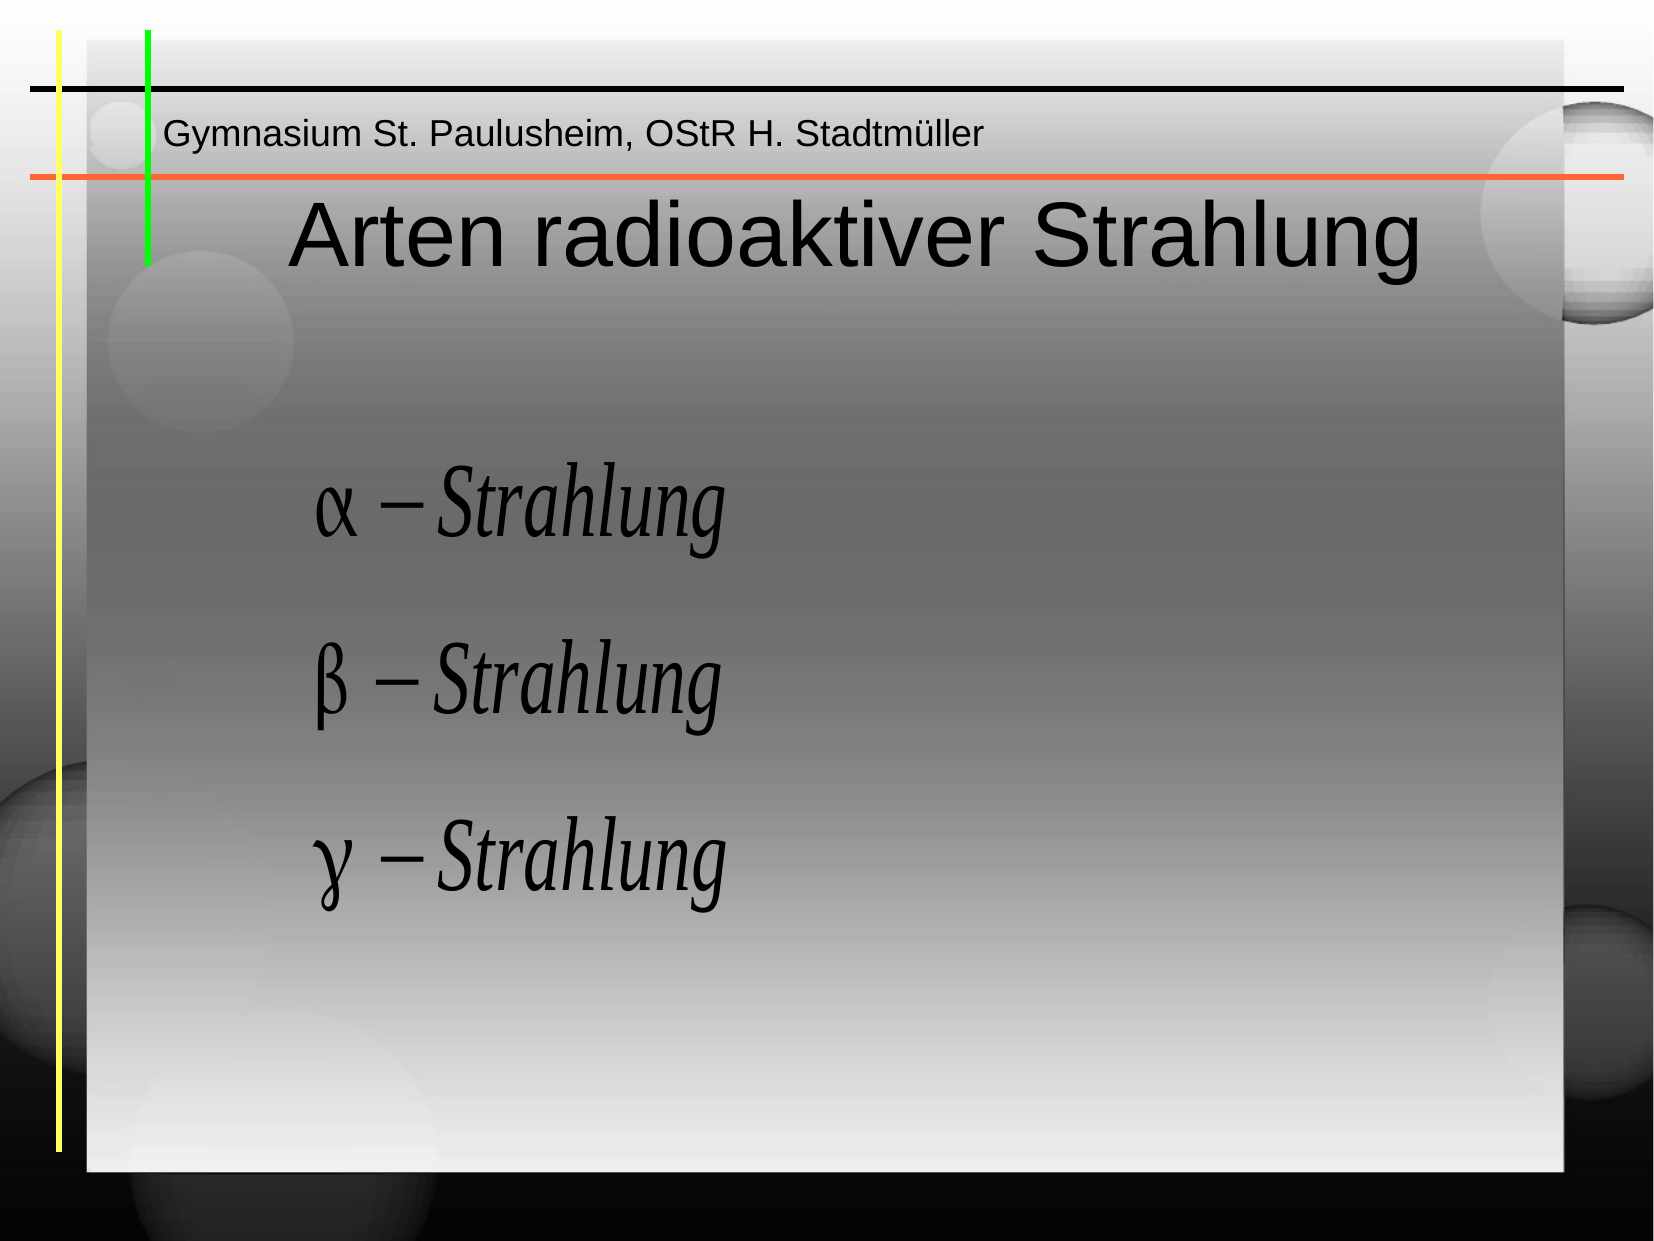

Gymnasium St. Paulusheim, OStR H. Stadtmüller
# Arten radioaktiver Strahlung